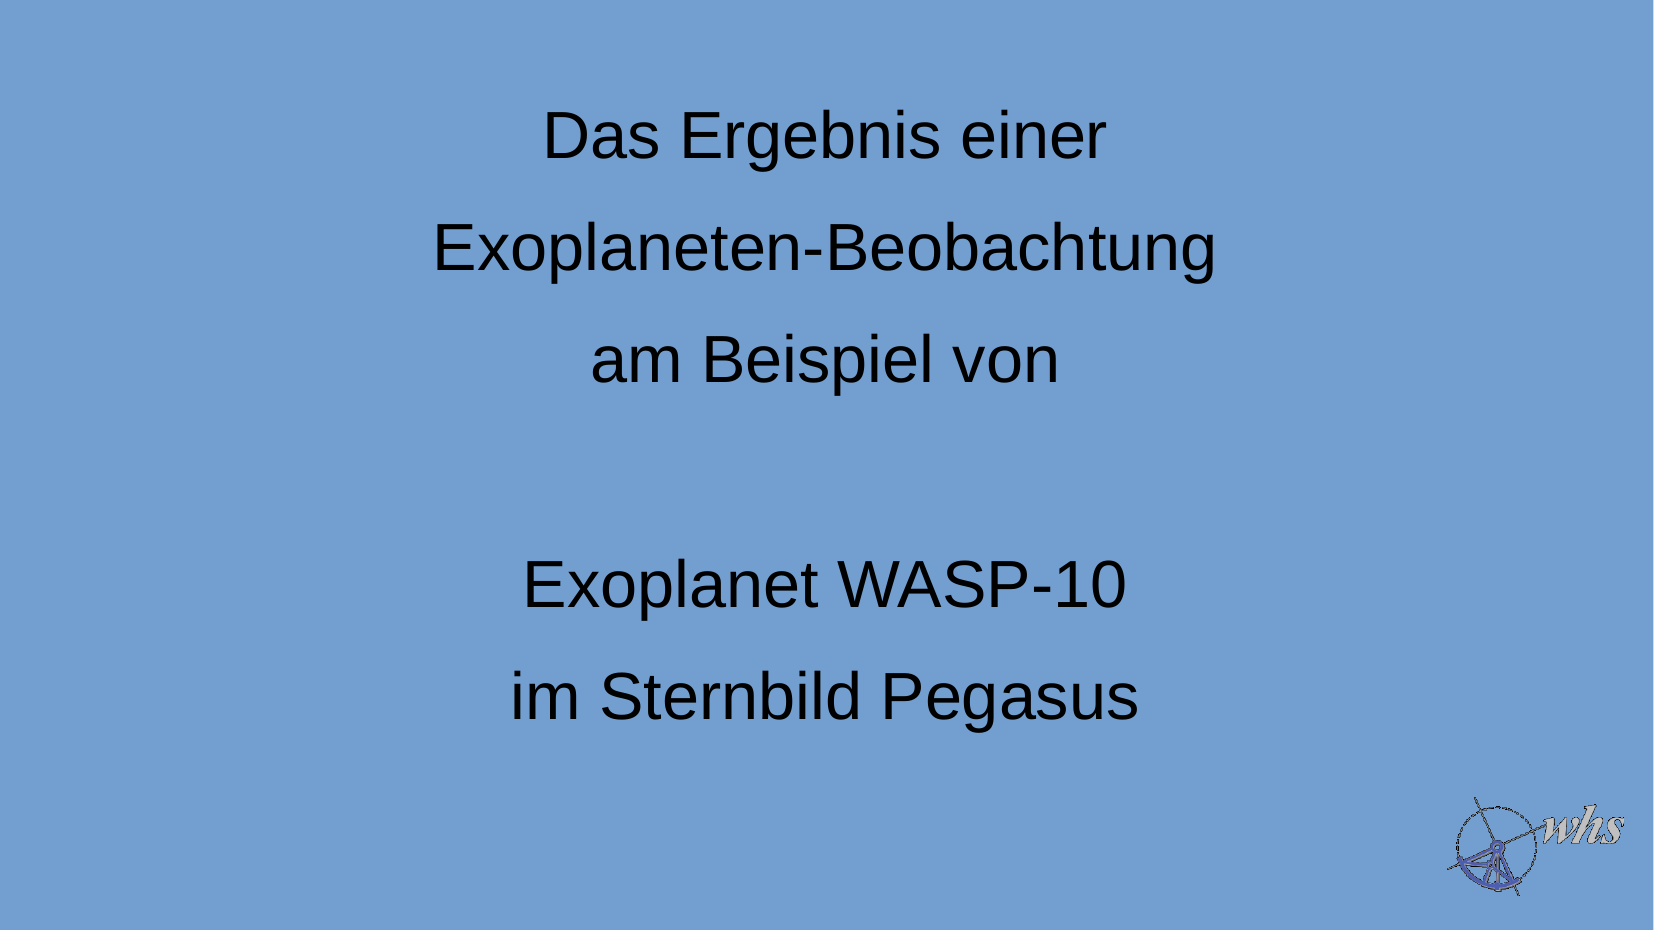

Das Ergebnis einer
Exoplaneten-Beobachtung
am Beispiel von
Exoplanet WASP-10
im Sternbild Pegasus